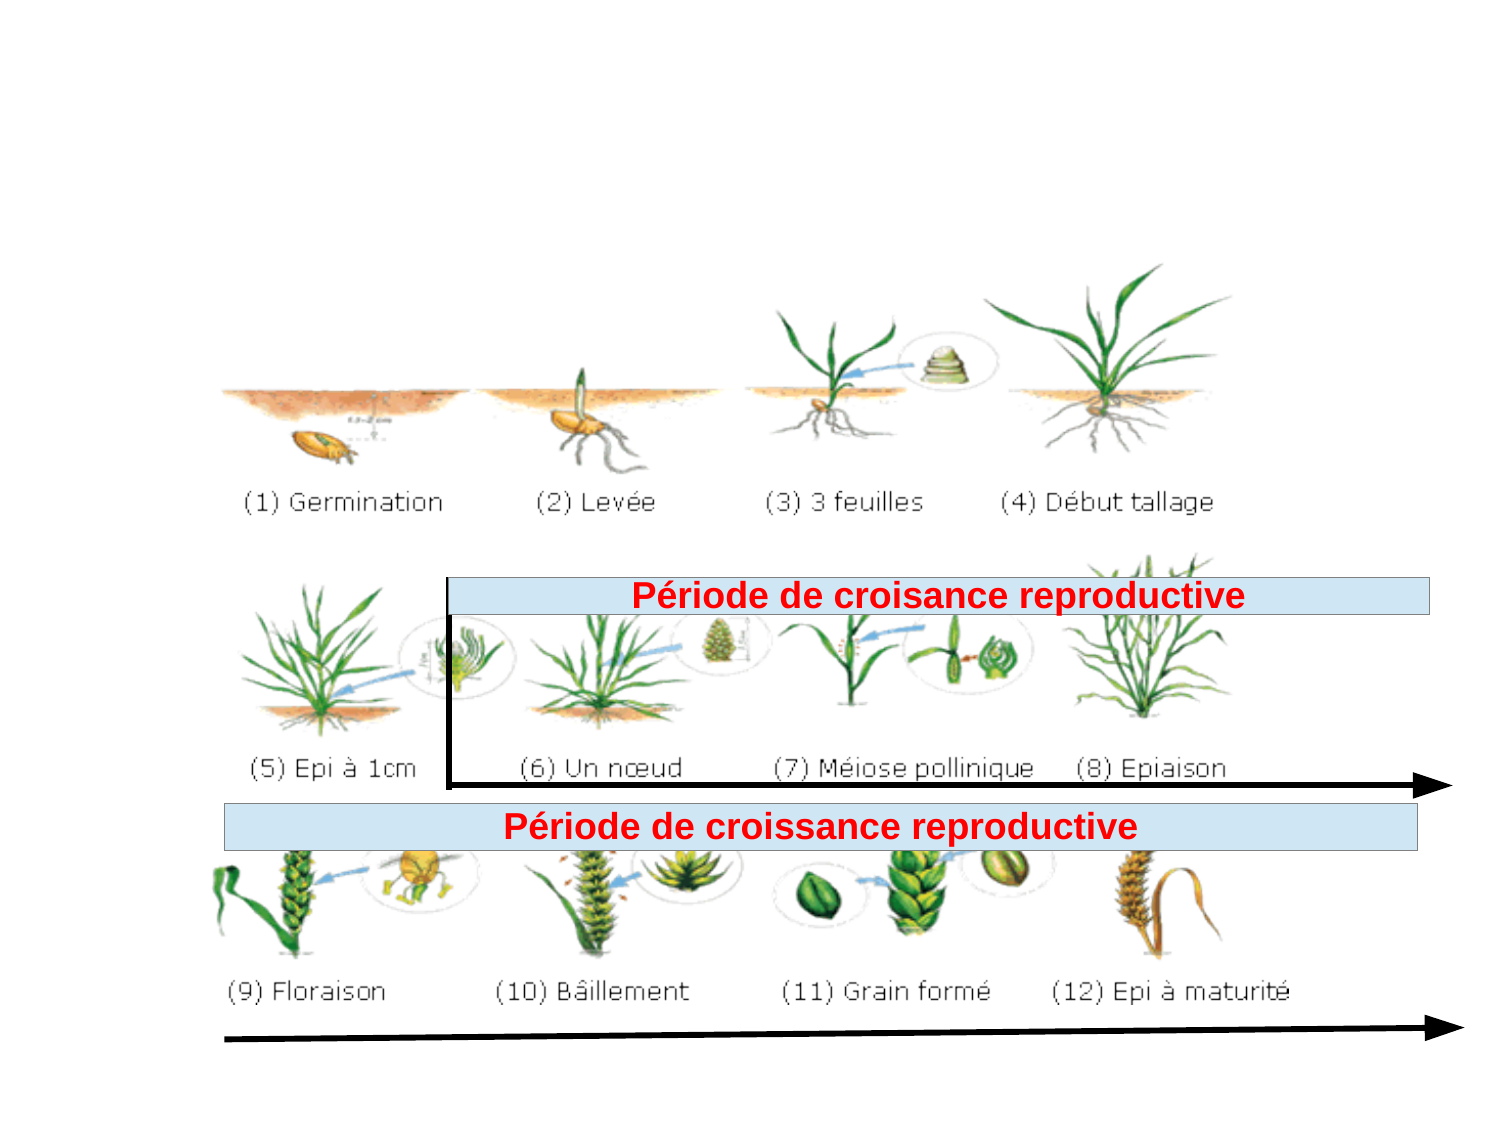

Période de croisance reproductive
Période de croissance reproductive